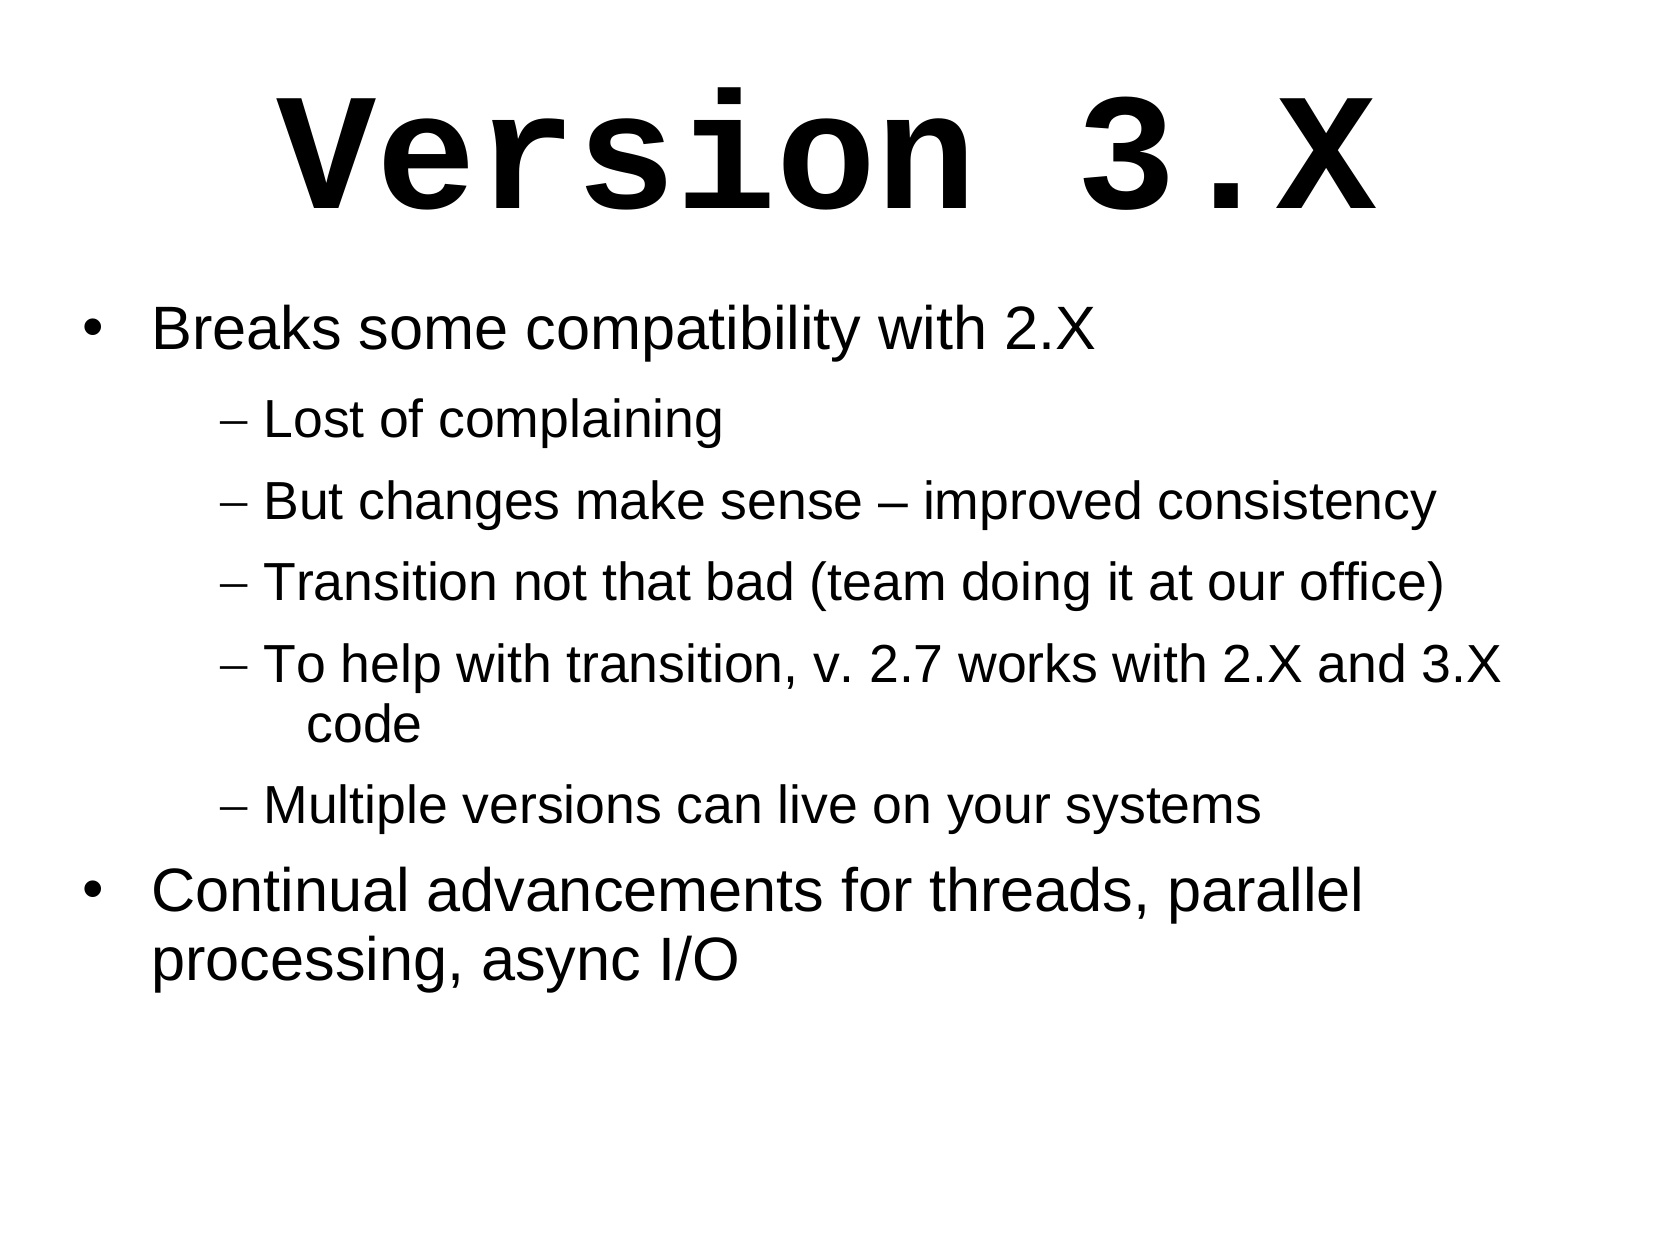

# Version 3.X
Breaks some compatibility with 2.X
Lost of complaining
But changes make sense – improved consistency
Transition not that bad (team doing it at our office)
To help with transition, v. 2.7 works with 2.X and 3.X code
Multiple versions can live on your systems
Continual advancements for threads, parallel processing, async I/O